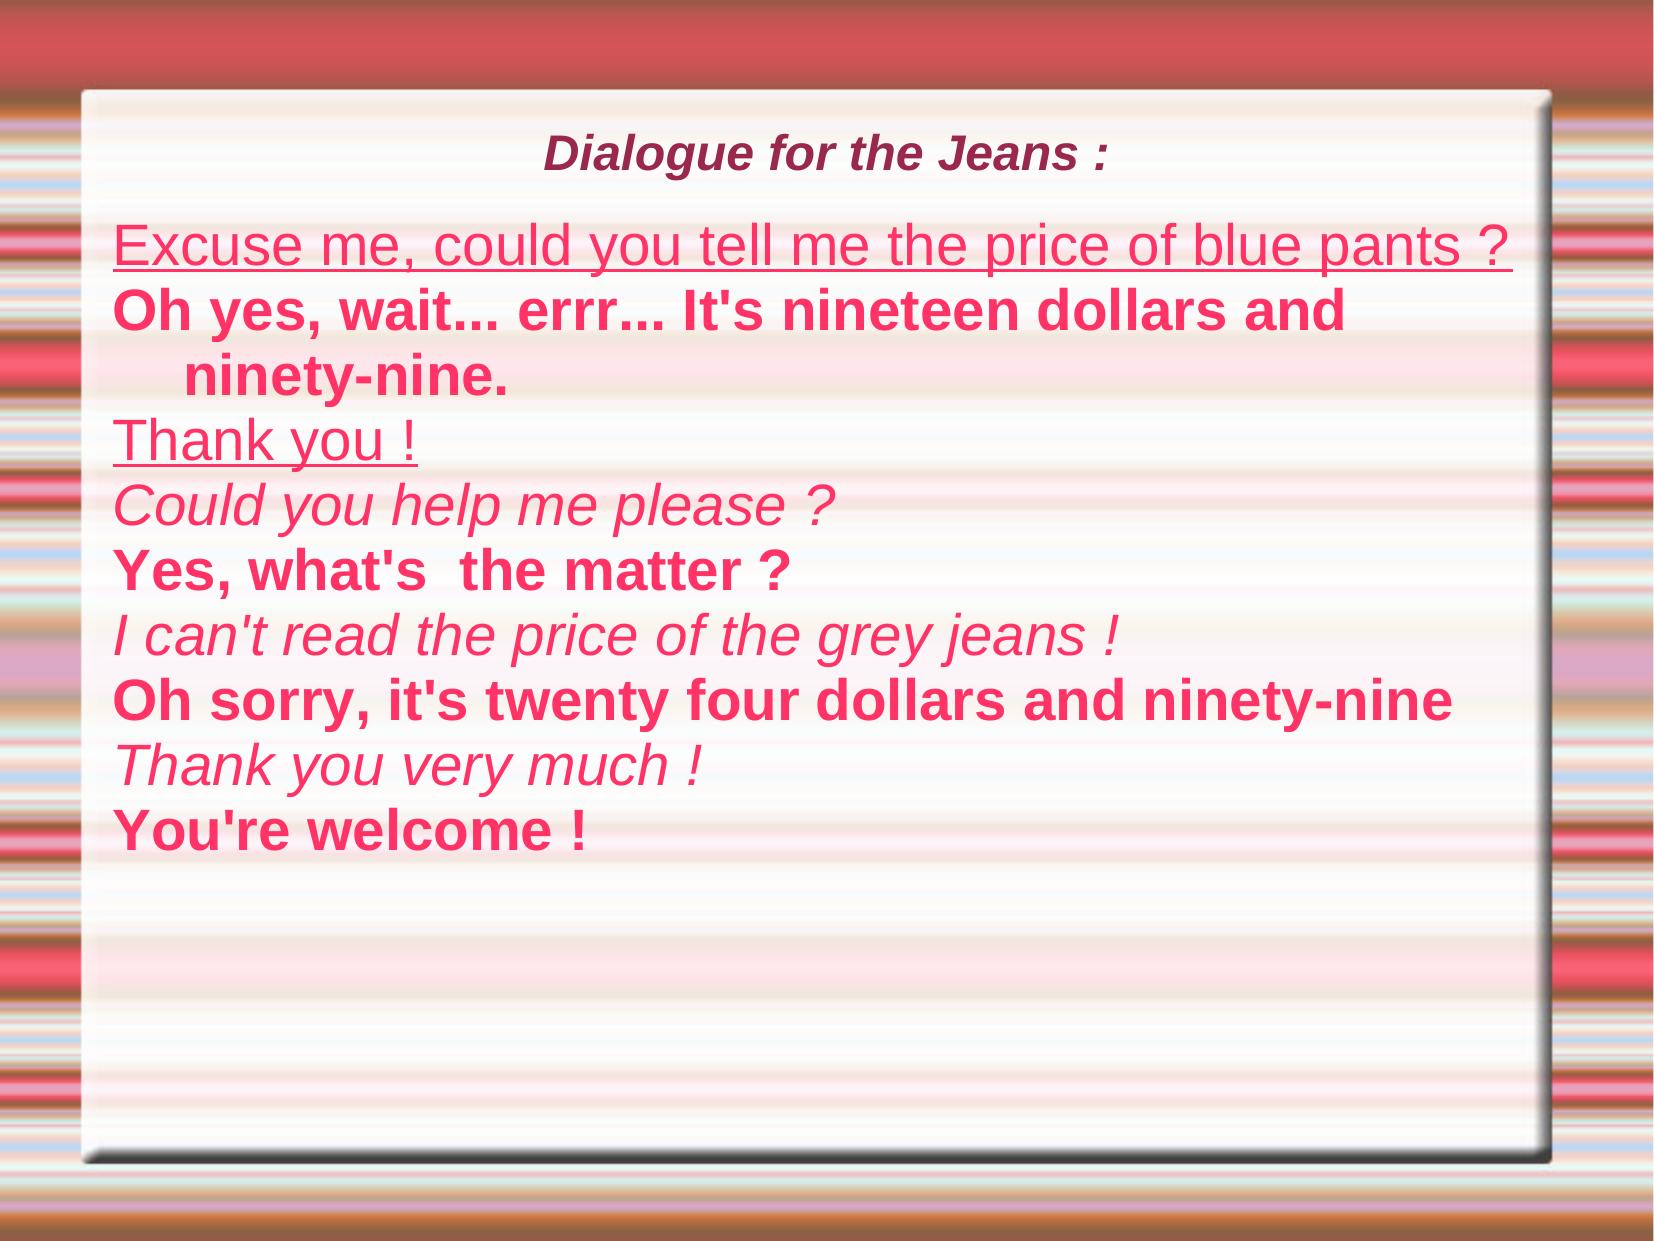

# Dialogue for the Jeans :
Excuse me, could you tell me the price of blue pants ?
Oh yes, wait... errr... It's nineteen dollars and ninety-nine.
Thank you !
Could you help me please ?
Yes, what's the matter ?
I can't read the price of the grey jeans !
Oh sorry, it's twenty four dollars and ninety-nine
Thank you very much !
You're welcome !